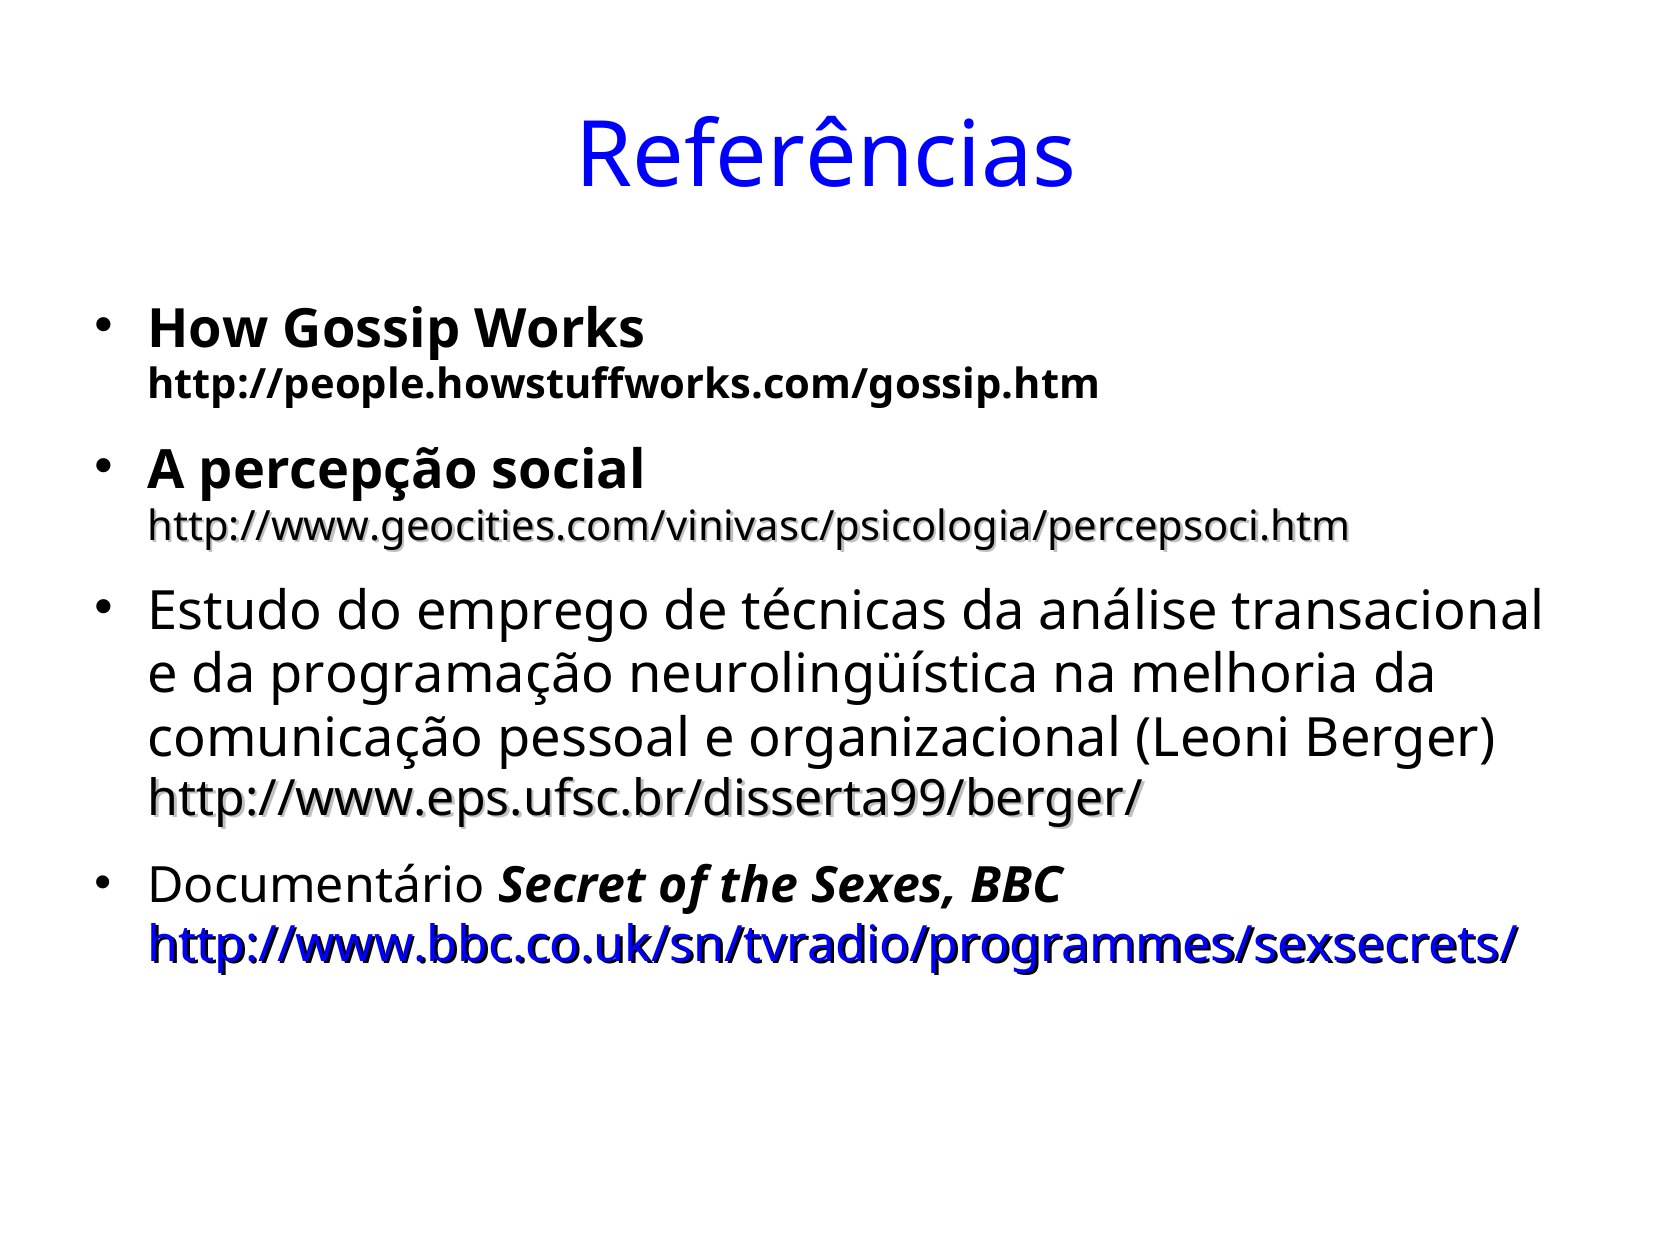

# Referências
How Gossip Works
http://people.howstuffworks.com/gossip.htm
A percepção social
http://www.geocities.com/vinivasc/psicologia/percepsoci.htm
Estudo do emprego de técnicas da análise transacional e da programação neurolingüística na melhoria da comunicação pessoal e organizacional (Leoni Berger)
http://www.eps.ufsc.br/disserta99/berger/
Documentário Secret of the Sexes, BBC
http://www.bbc.co.uk/sn/tvradio/programmes/sexsecrets/